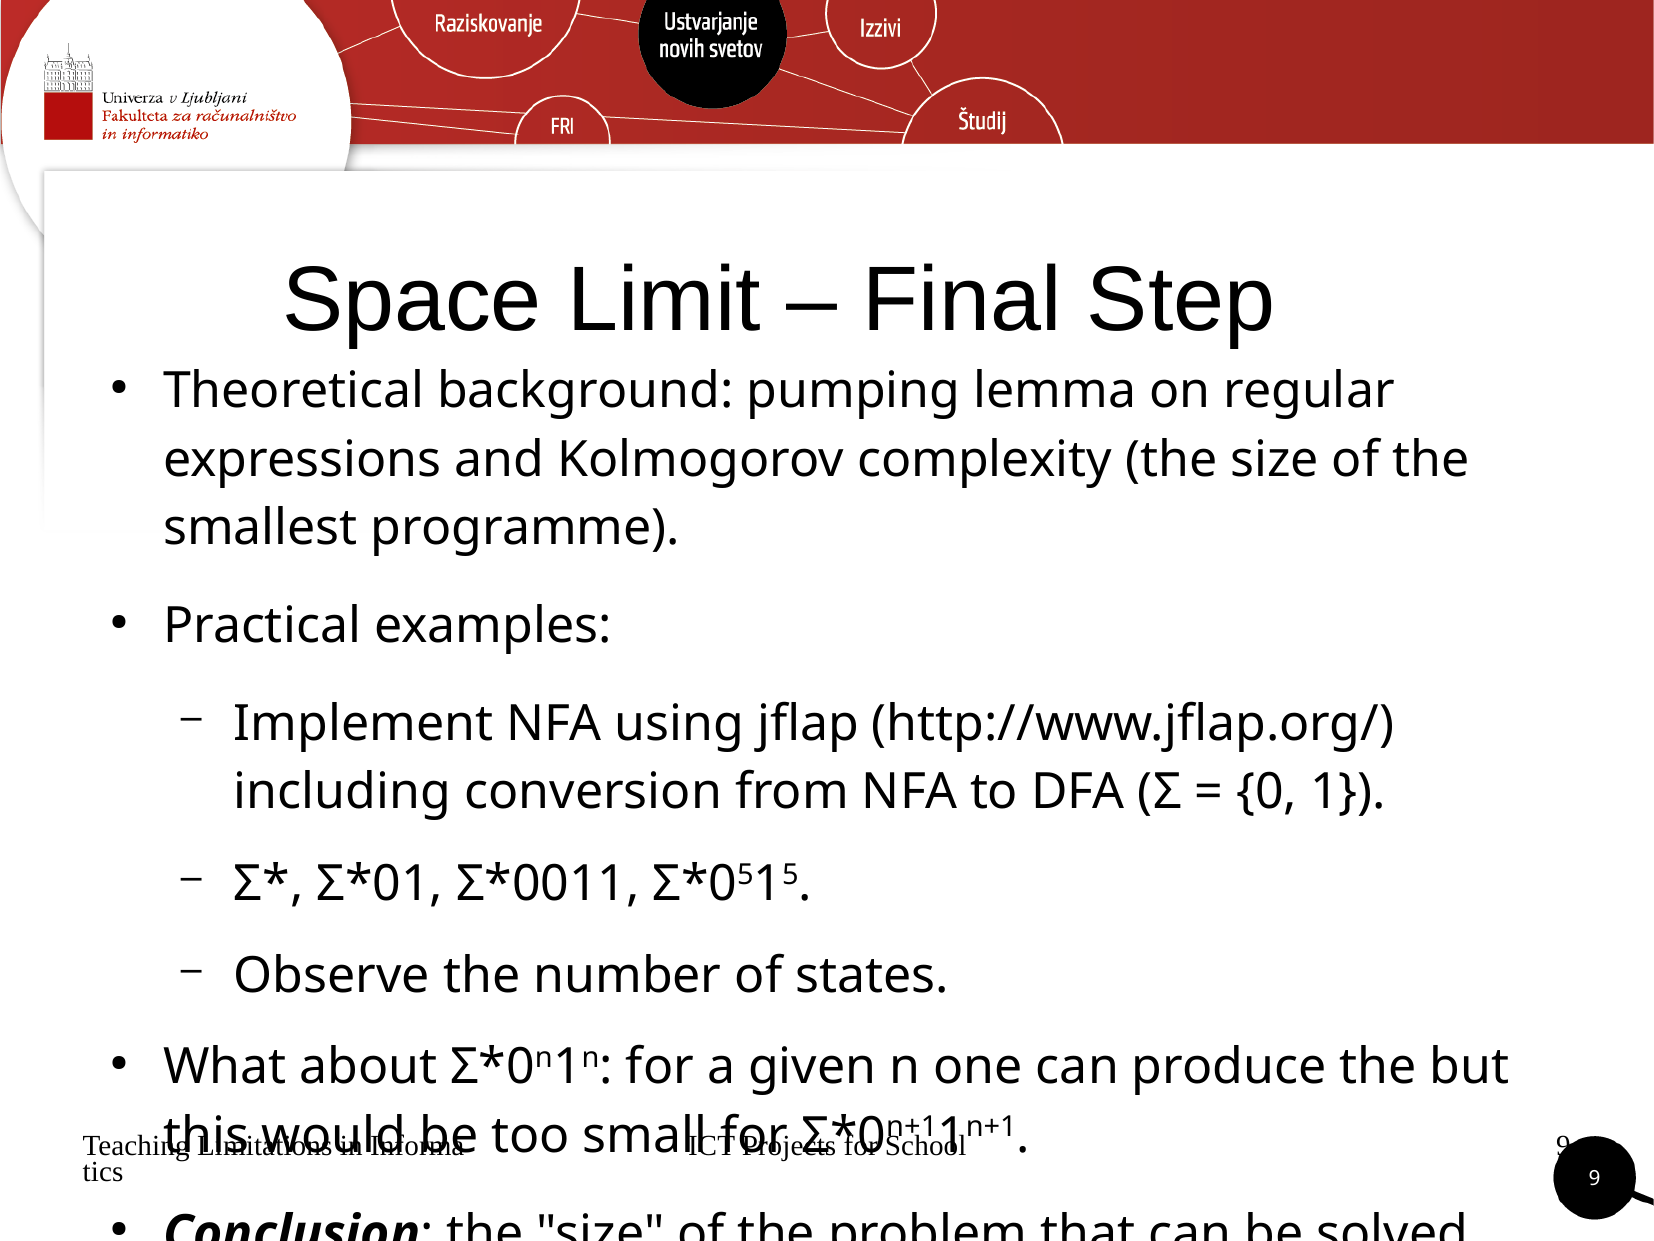

# Space Limit – Final Step
Theoretical background: pumping lemma on regular expressions and Kolmogorov complexity (the size of the smallest programme).
Practical examples:
Implement NFA using jflap (http://www.jflap.org/) including conversion from NFA to DFA (Σ = {0, 1}).
Σ*, Σ*01, Σ*0011, Σ*0515.
Observe the number of states.
What about Σ*0n1n: for a given n one can produce the but this would be too small for Σ*0n+11n+1.
Conclusion: the "size" of the problem that can be solved with a given DFA is limited by the size of a DFA.
Teaching Limitations in Informatics
ICT Projects for School
9